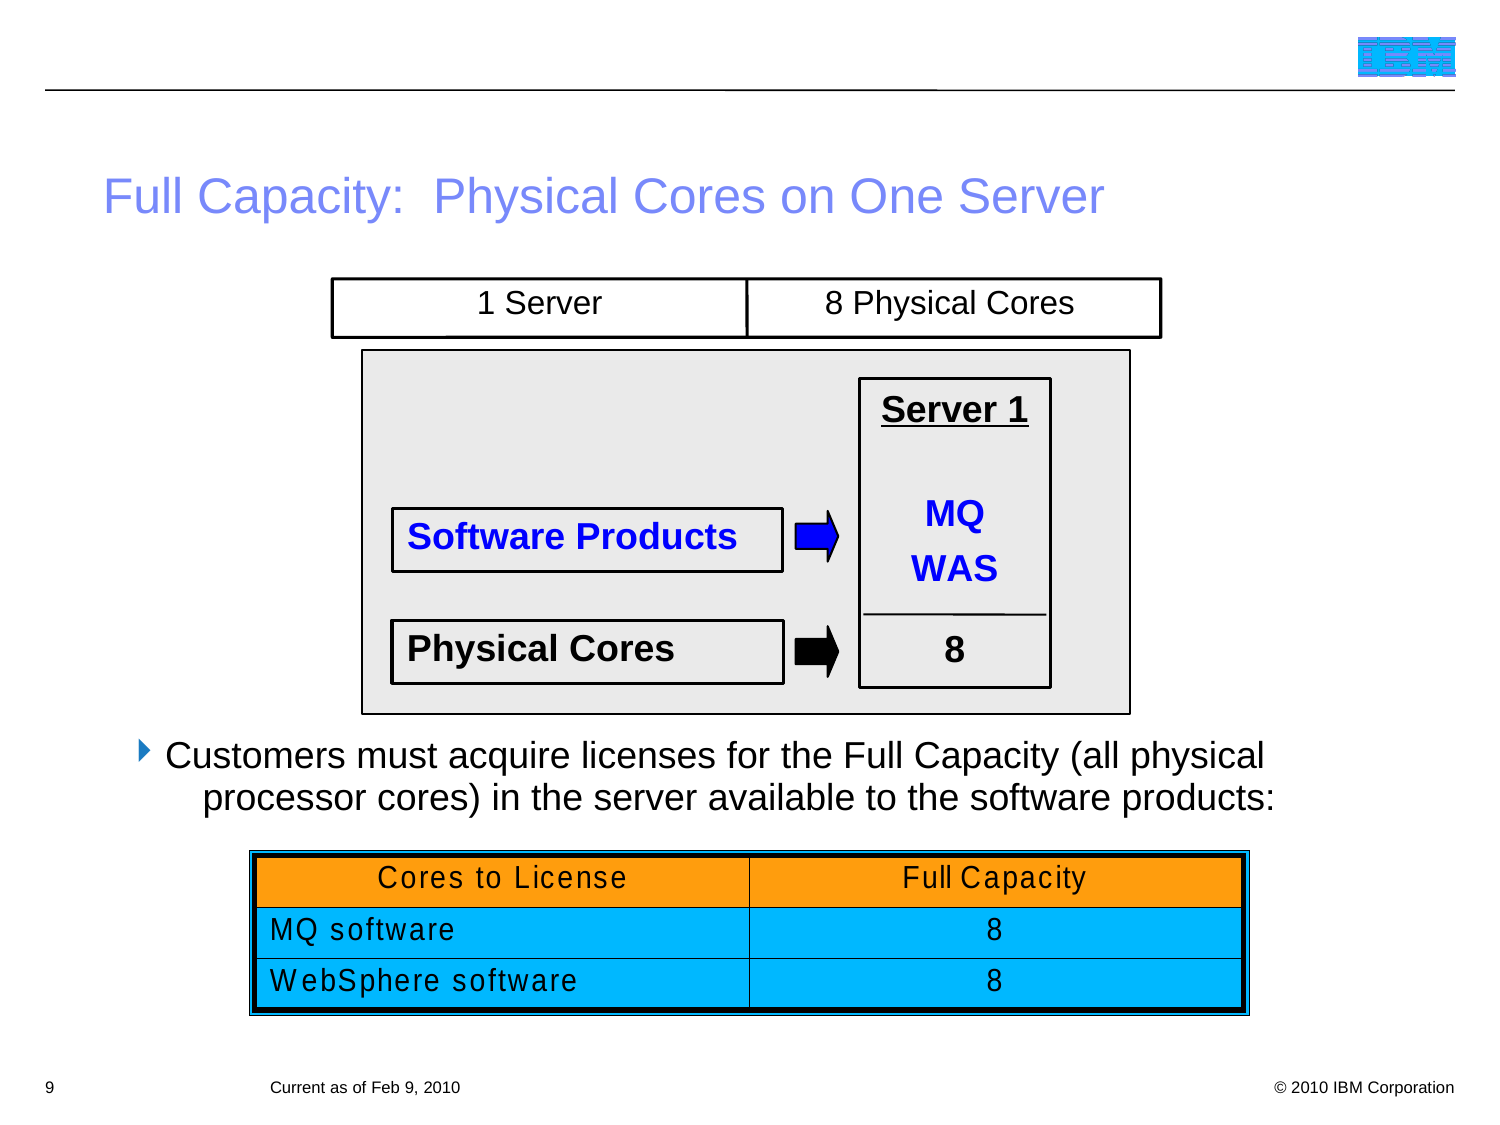

# Full Capacity: Physical Cores on One Server
 1 Server	 8 Physical Cores
Server 1
MQ
Software Products
WAS
Physical Cores
8
Customers must acquire licenses for the Full Capacity (all physical processor cores) in the server available to the software products:
9
Current as of Feb 9, 2010